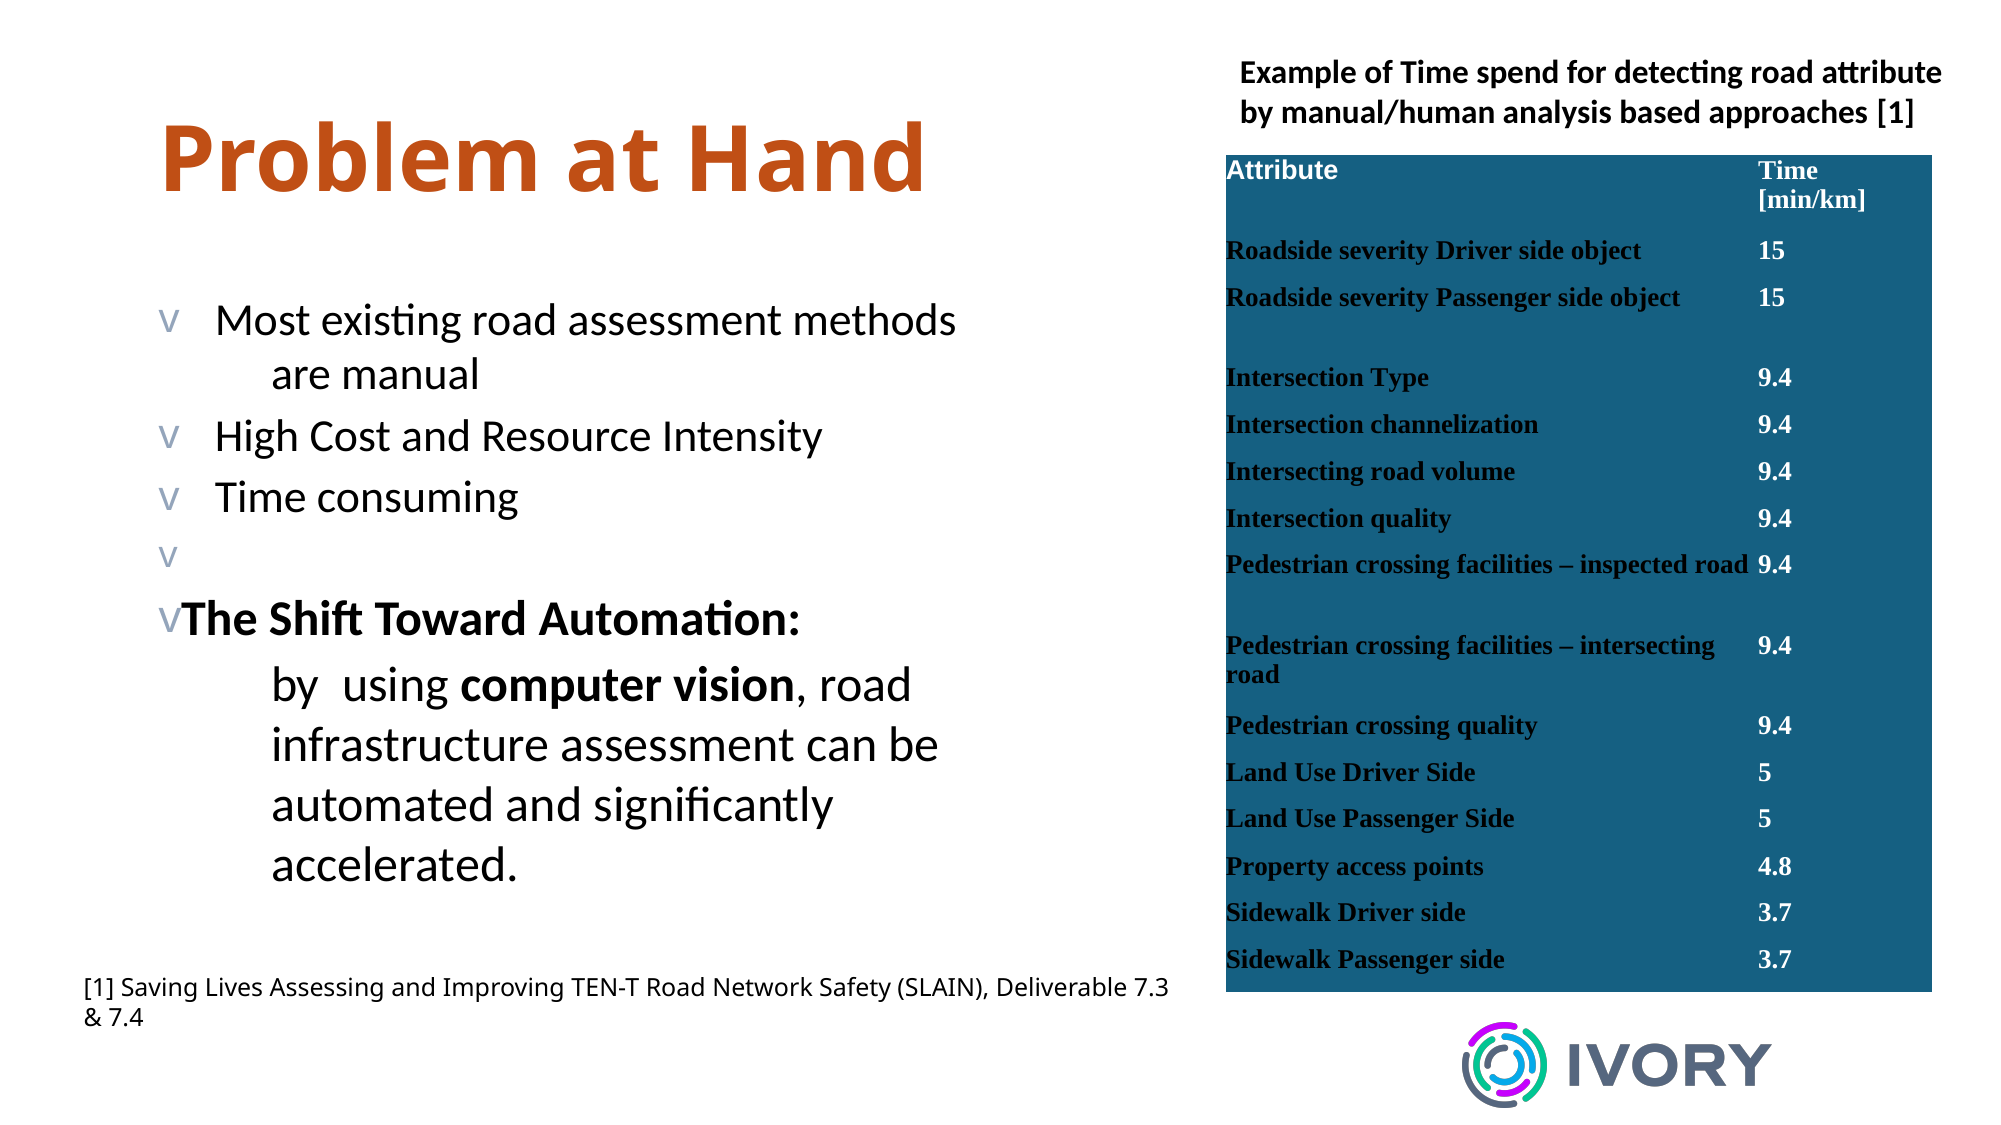

Example of Time spend for detecting road attribute by manual/human analysis based approaches [1]
Problem at Hand
| Attribute | Time [min/km] |
| --- | --- |
| Roadside severity Driver side object | 15 |
| Roadside severity Passenger side object | 15 |
| Intersection Type | 9.4 |
| Intersection channelization | 9.4 |
| Intersecting road volume | 9.4 |
| Intersection quality | 9.4 |
| Pedestrian crossing facilities – inspected road | 9.4 |
| Pedestrian crossing facilities – intersecting road | 9.4 |
| Pedestrian crossing quality | 9.4 |
| Land Use Driver Side | 5 |
| Land Use Passenger Side | 5 |
| Property access points | 4.8 |
| Sidewalk Driver side | 3.7 |
| Sidewalk Passenger side | 3.7 |
Most existing road assessment methods are manual
High Cost and Resource Intensity
Time consuming
The Shift Toward Automation:
by using computer vision, road infrastructure assessment can be automated and significantly accelerated.
[1] Saving Lives Assessing and Improving TEN-T Road Network Safety (SLAIN), Deliverable 7.3 & 7.4